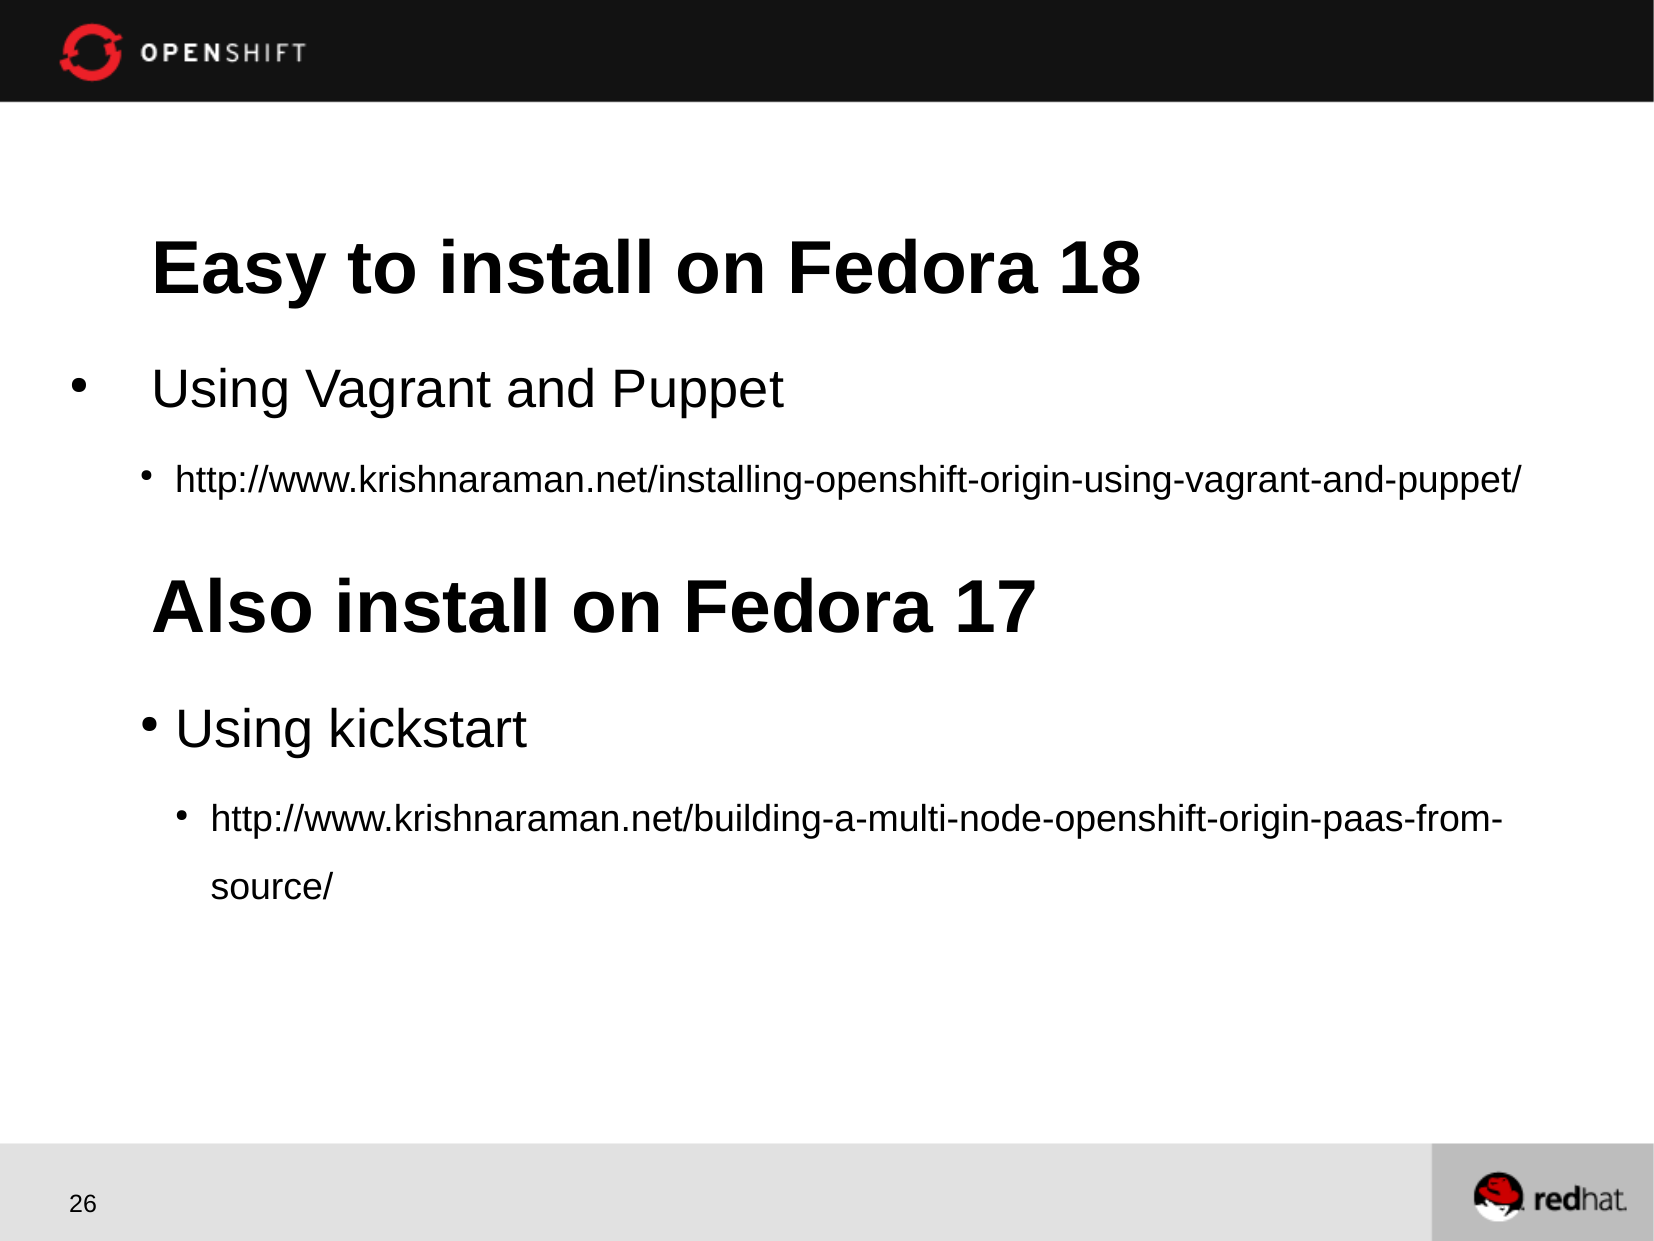

Easy to install on Fedora 18
Using Vagrant and Puppet
http://www.krishnaraman.net/installing-openshift-origin-using-vagrant-and-puppet/
Also install on Fedora 17
Using kickstart
http://www.krishnaraman.net/building-a-multi-node-openshift-origin-paas-from-source/